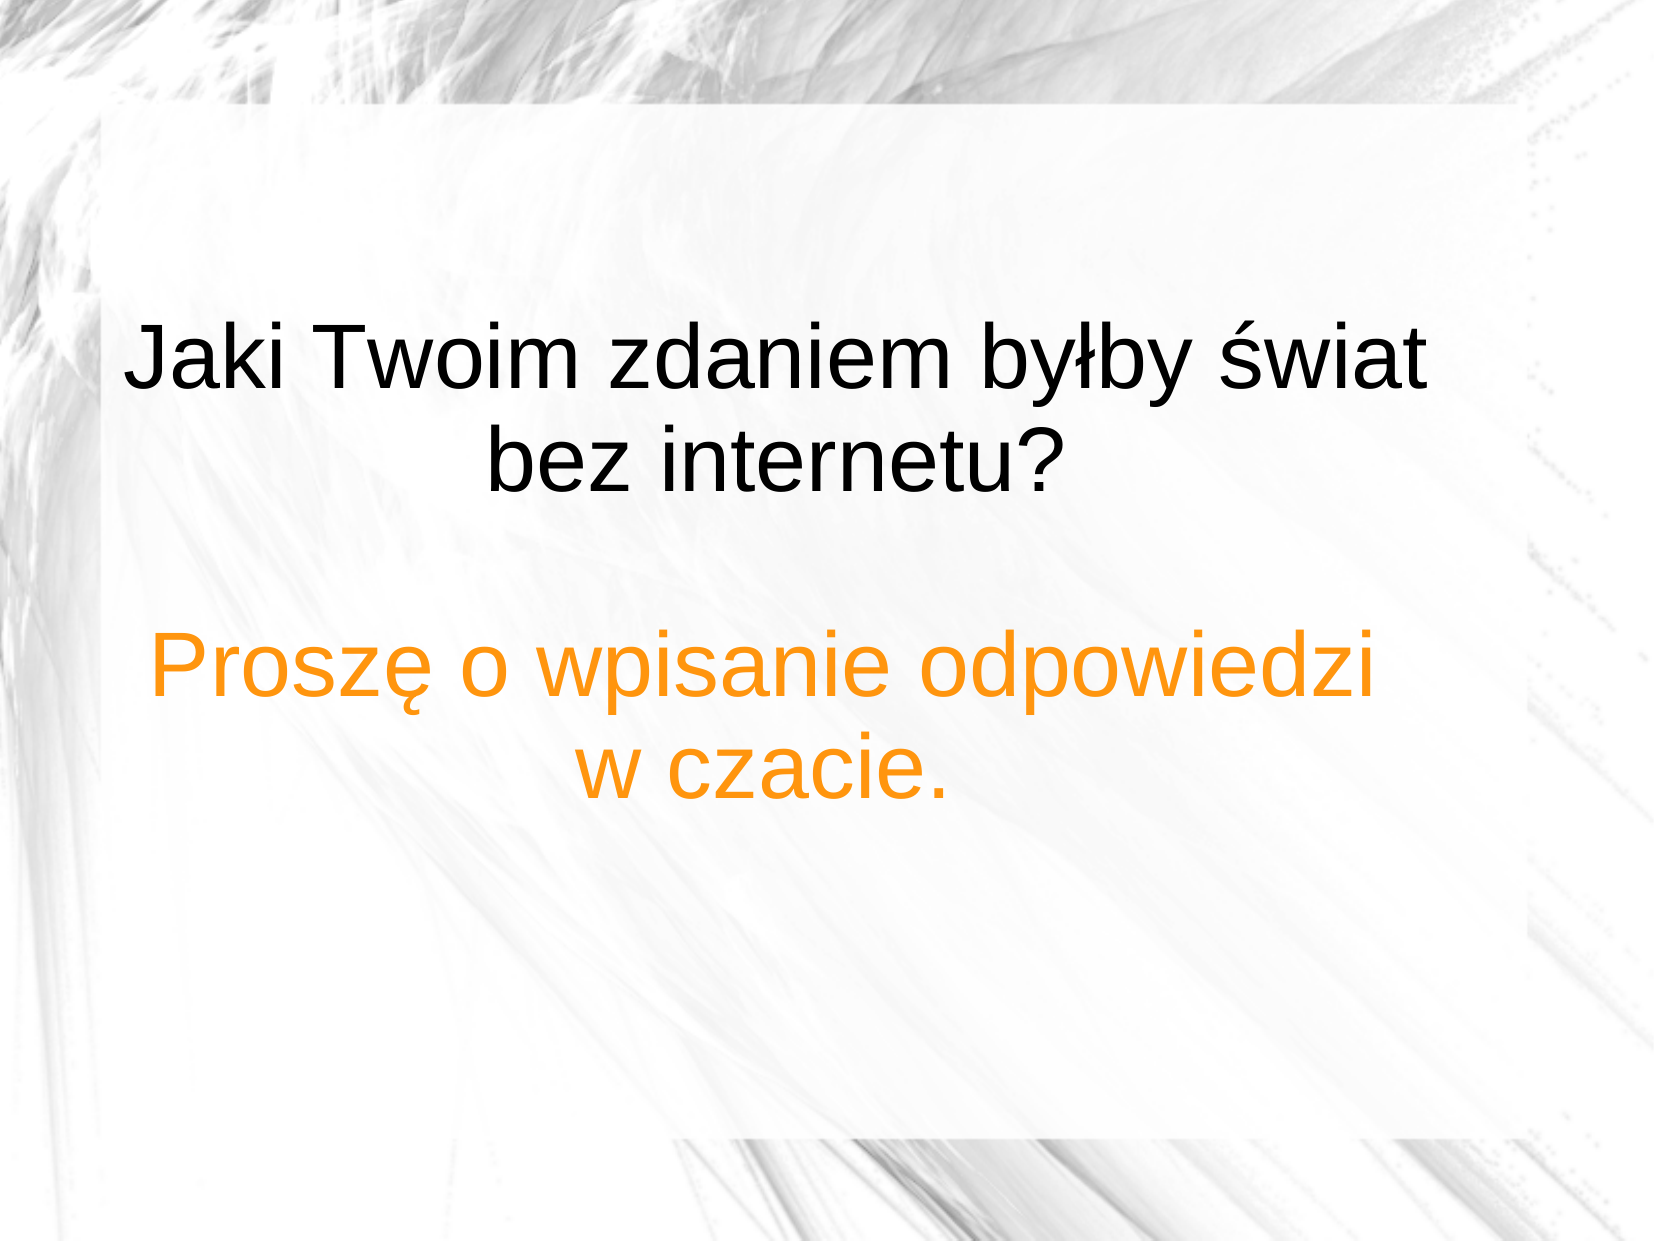

# Jaki Twoim zdaniem byłby świat bez internetu? Proszę o wpisanie odpowiedzi w czacie.